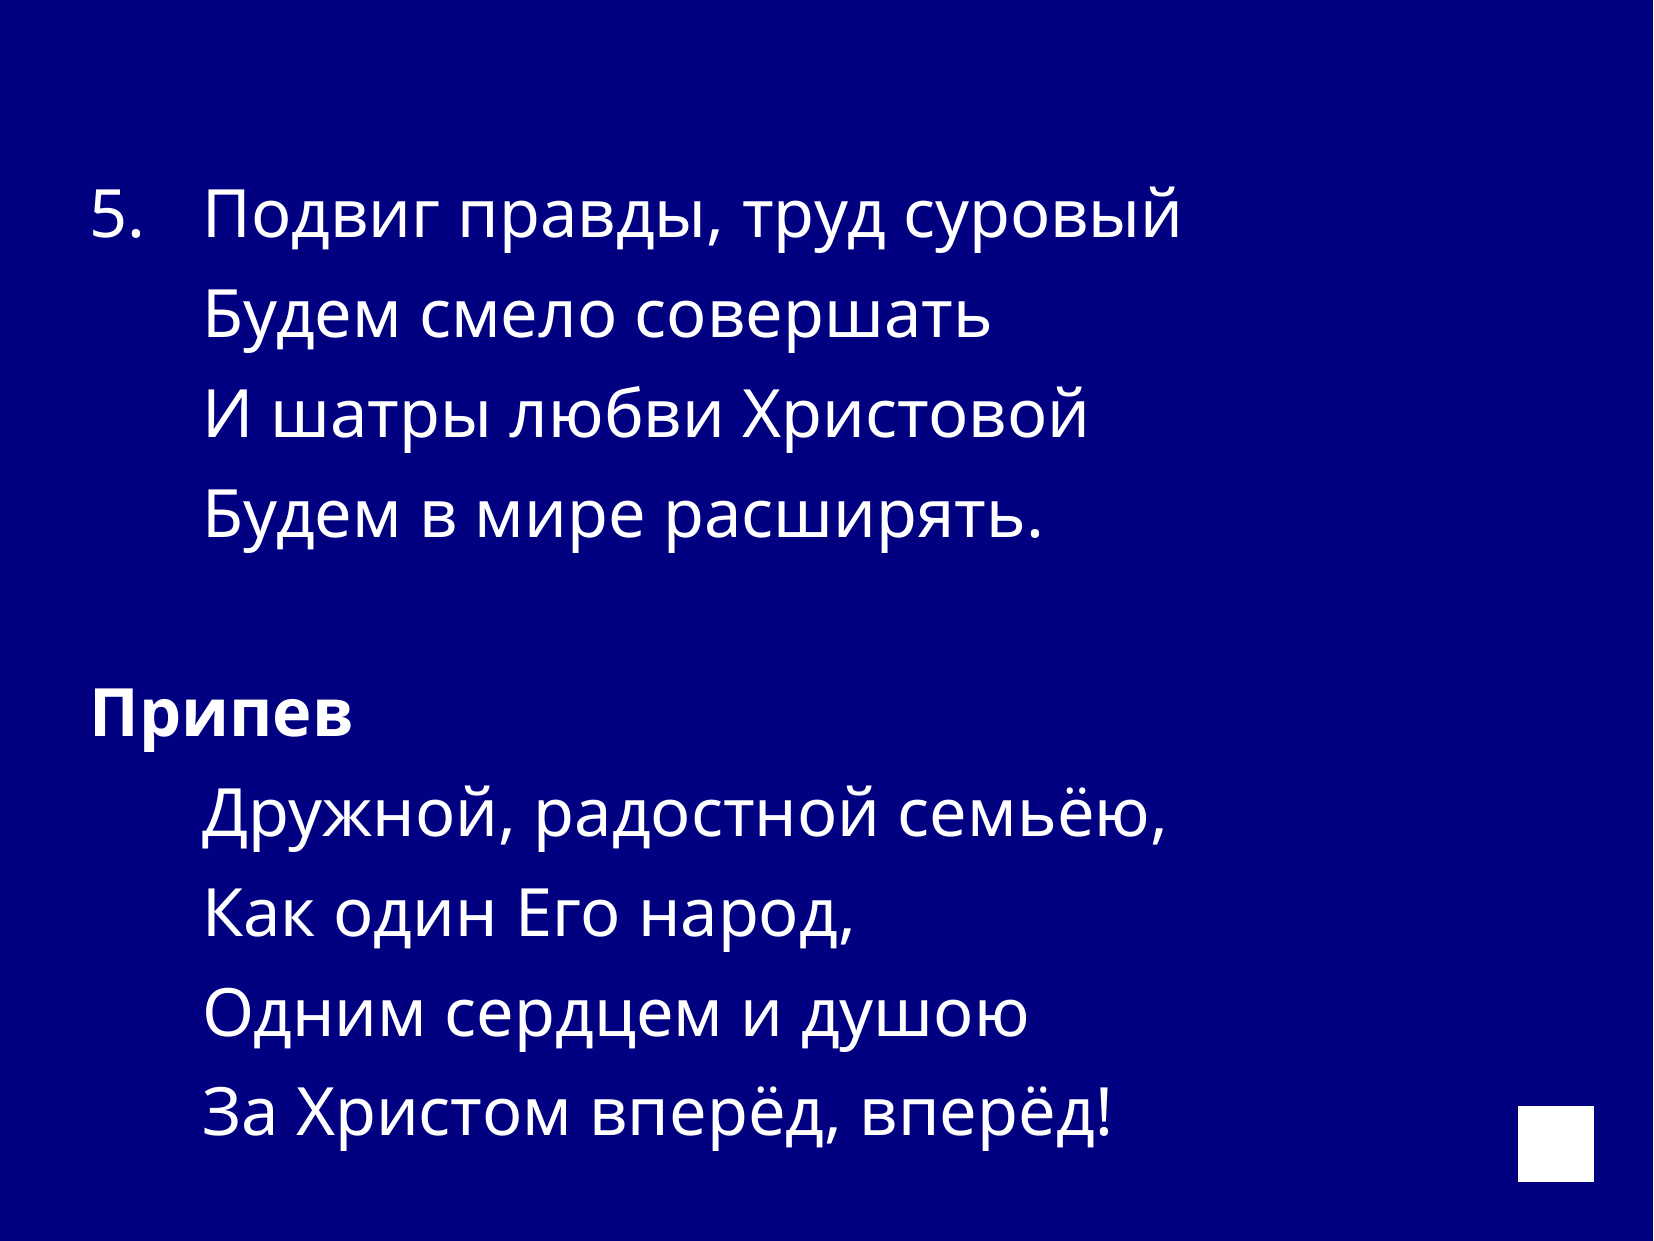

5.	Подвиг правды, труд суровый
	Будем смело совершать
	И шатры любви Христовой
	Будем в мире расширять.
Припев
	Дружной, радостной семьёю,
	Как один Его народ,
	Одним сердцем и душою
	За Христом вперёд, вперёд!